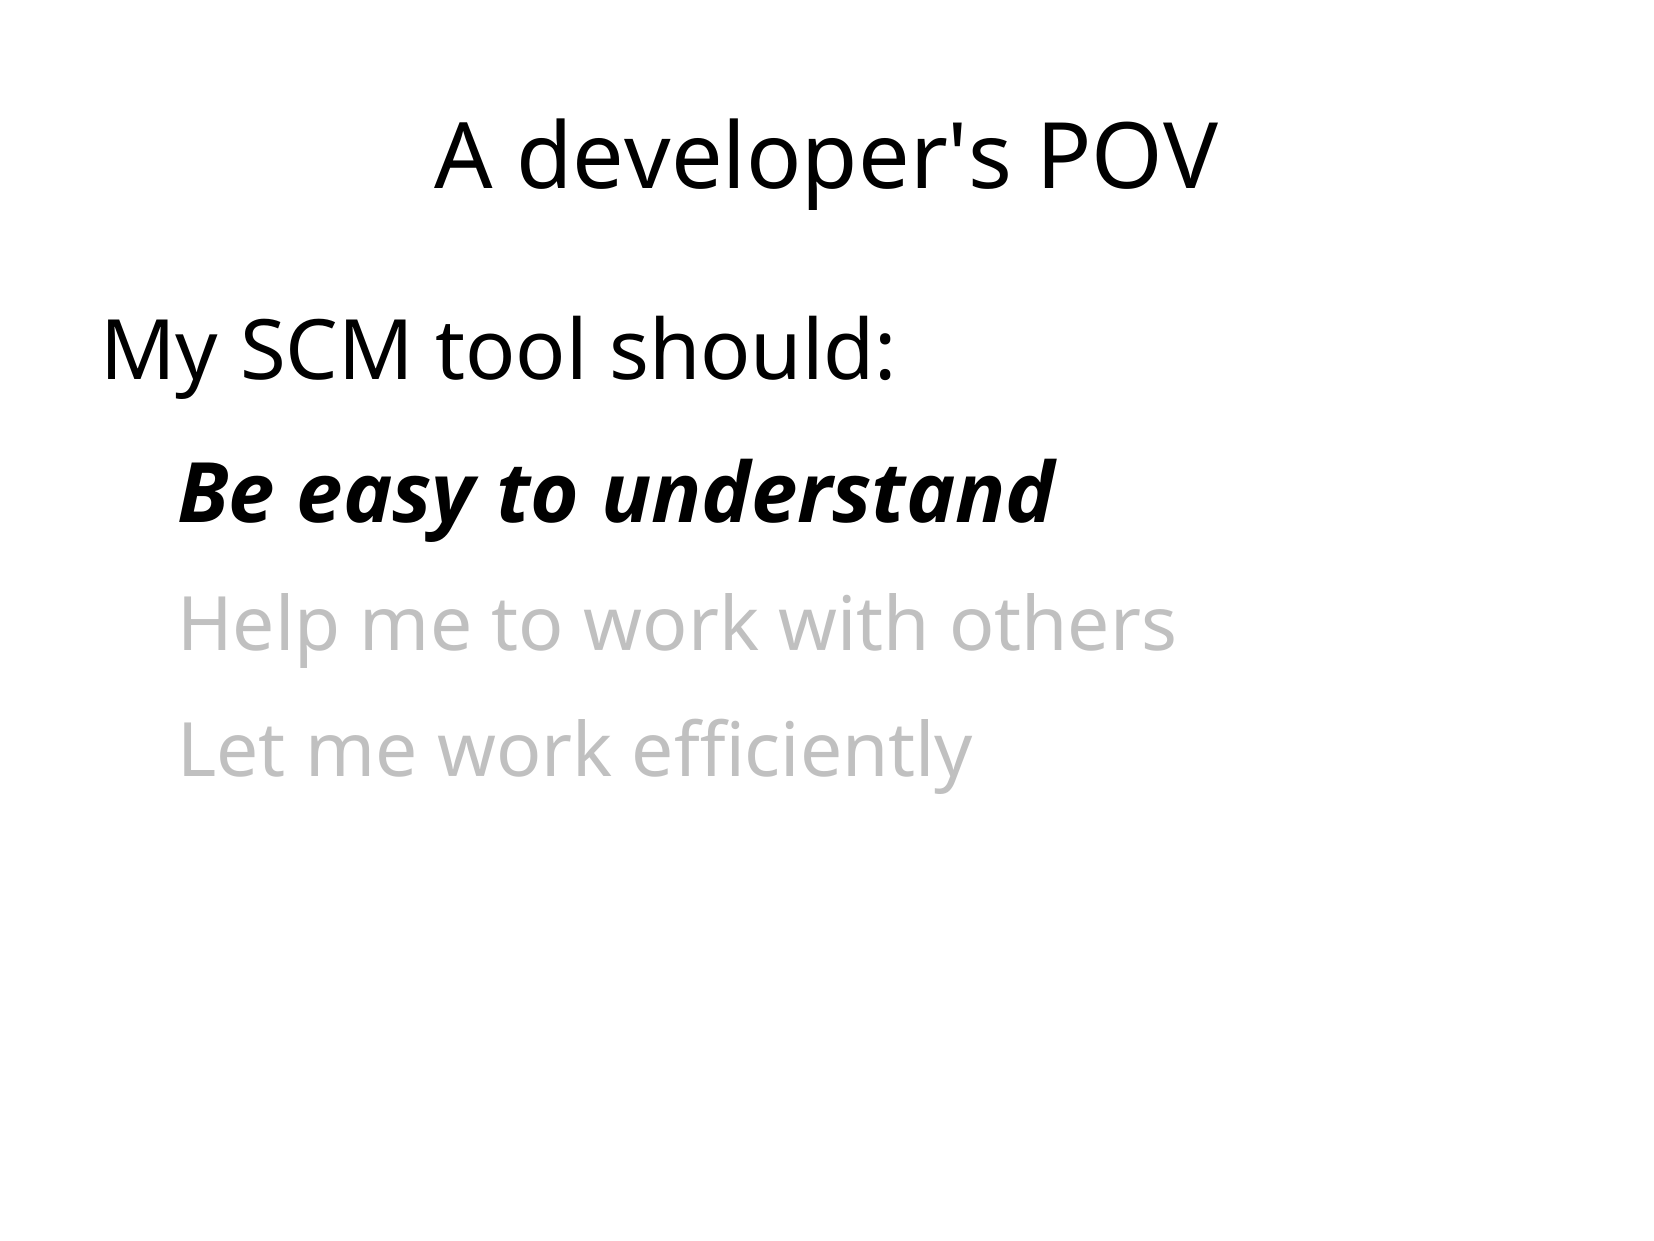

# A developer's POV
My SCM tool should:
Be easy to understand
Help me to work with others
Let me work efficiently